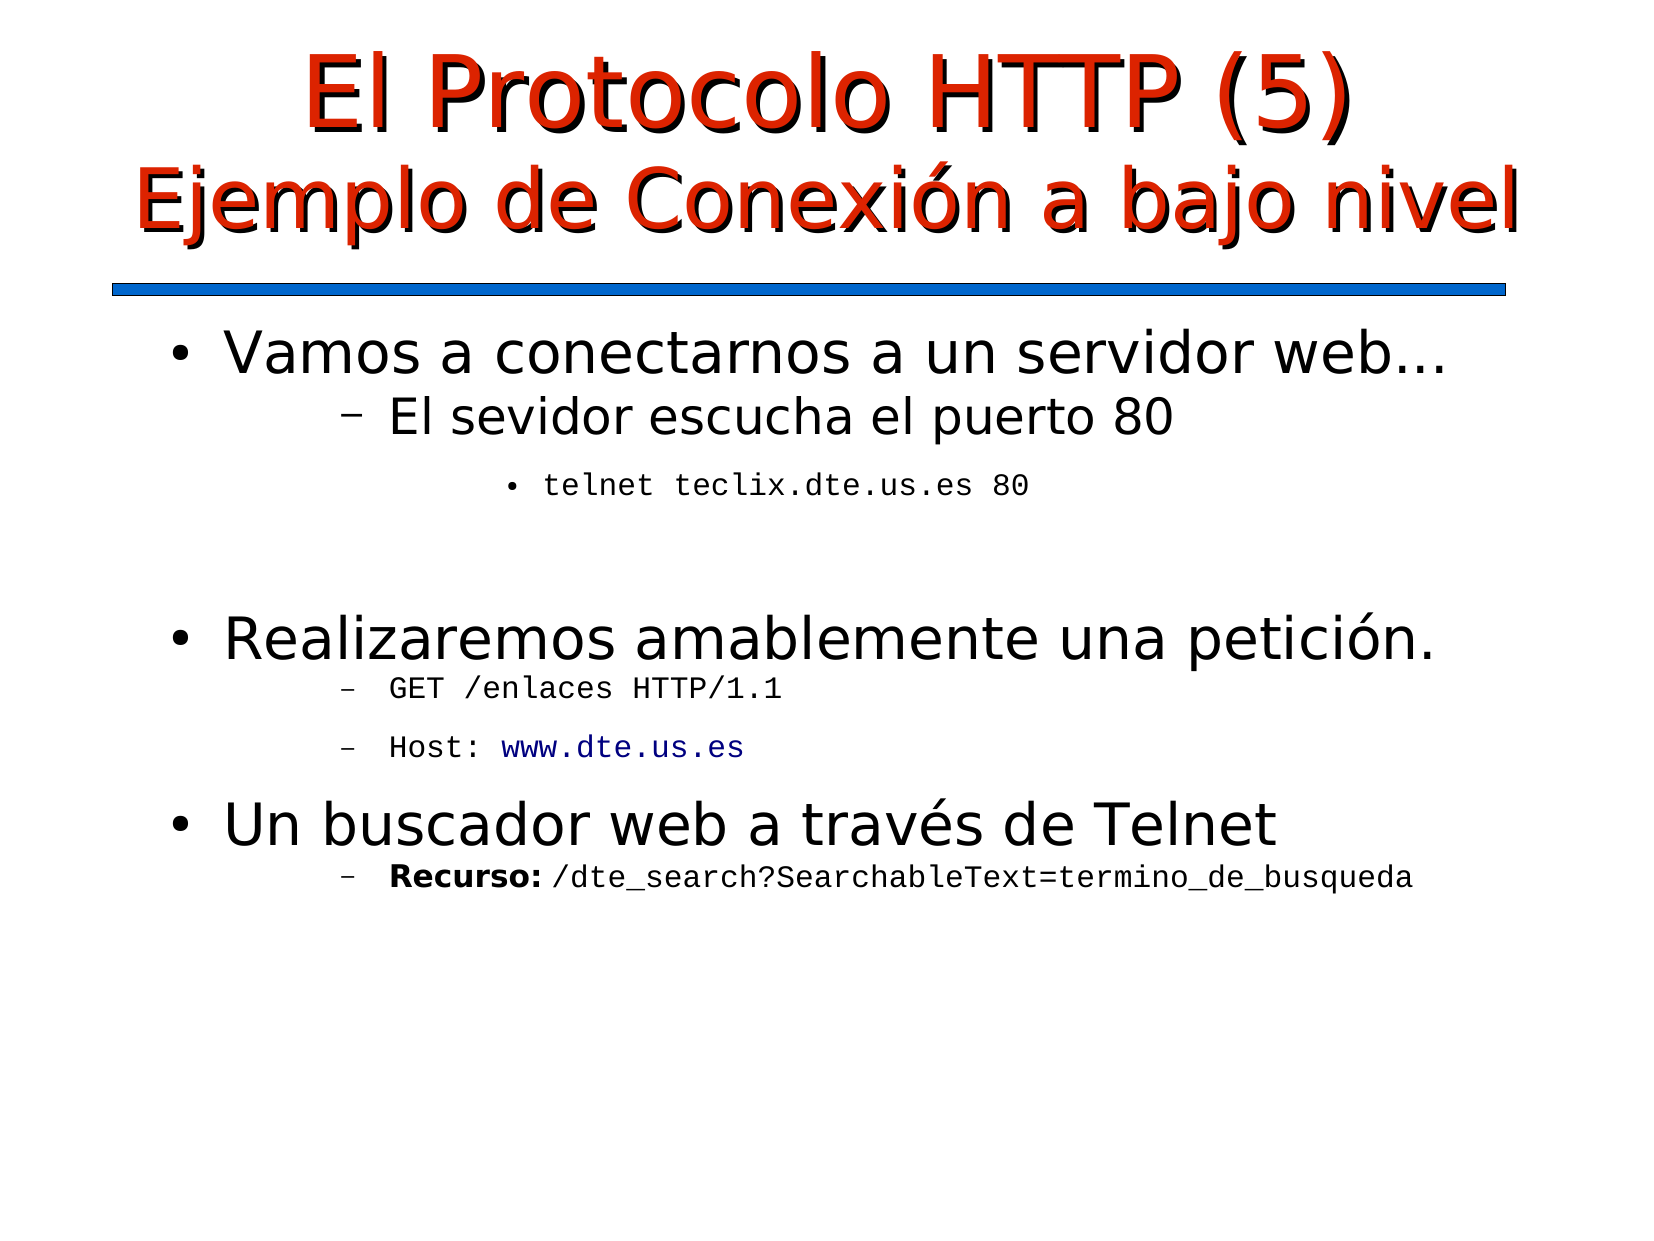

# El Protocolo HTTP (5) Ejemplo de Conexión a bajo nivel
Vamos a conectarnos a un servidor web...
El sevidor escucha el puerto 80
telnet teclix.dte.us.es 80
Realizaremos amablemente una petición.
GET /enlaces HTTP/1.1
Host: www.dte.us.es
Un buscador web a través de Telnet
Recurso: /dte_search?SearchableText=termino_de_busqueda